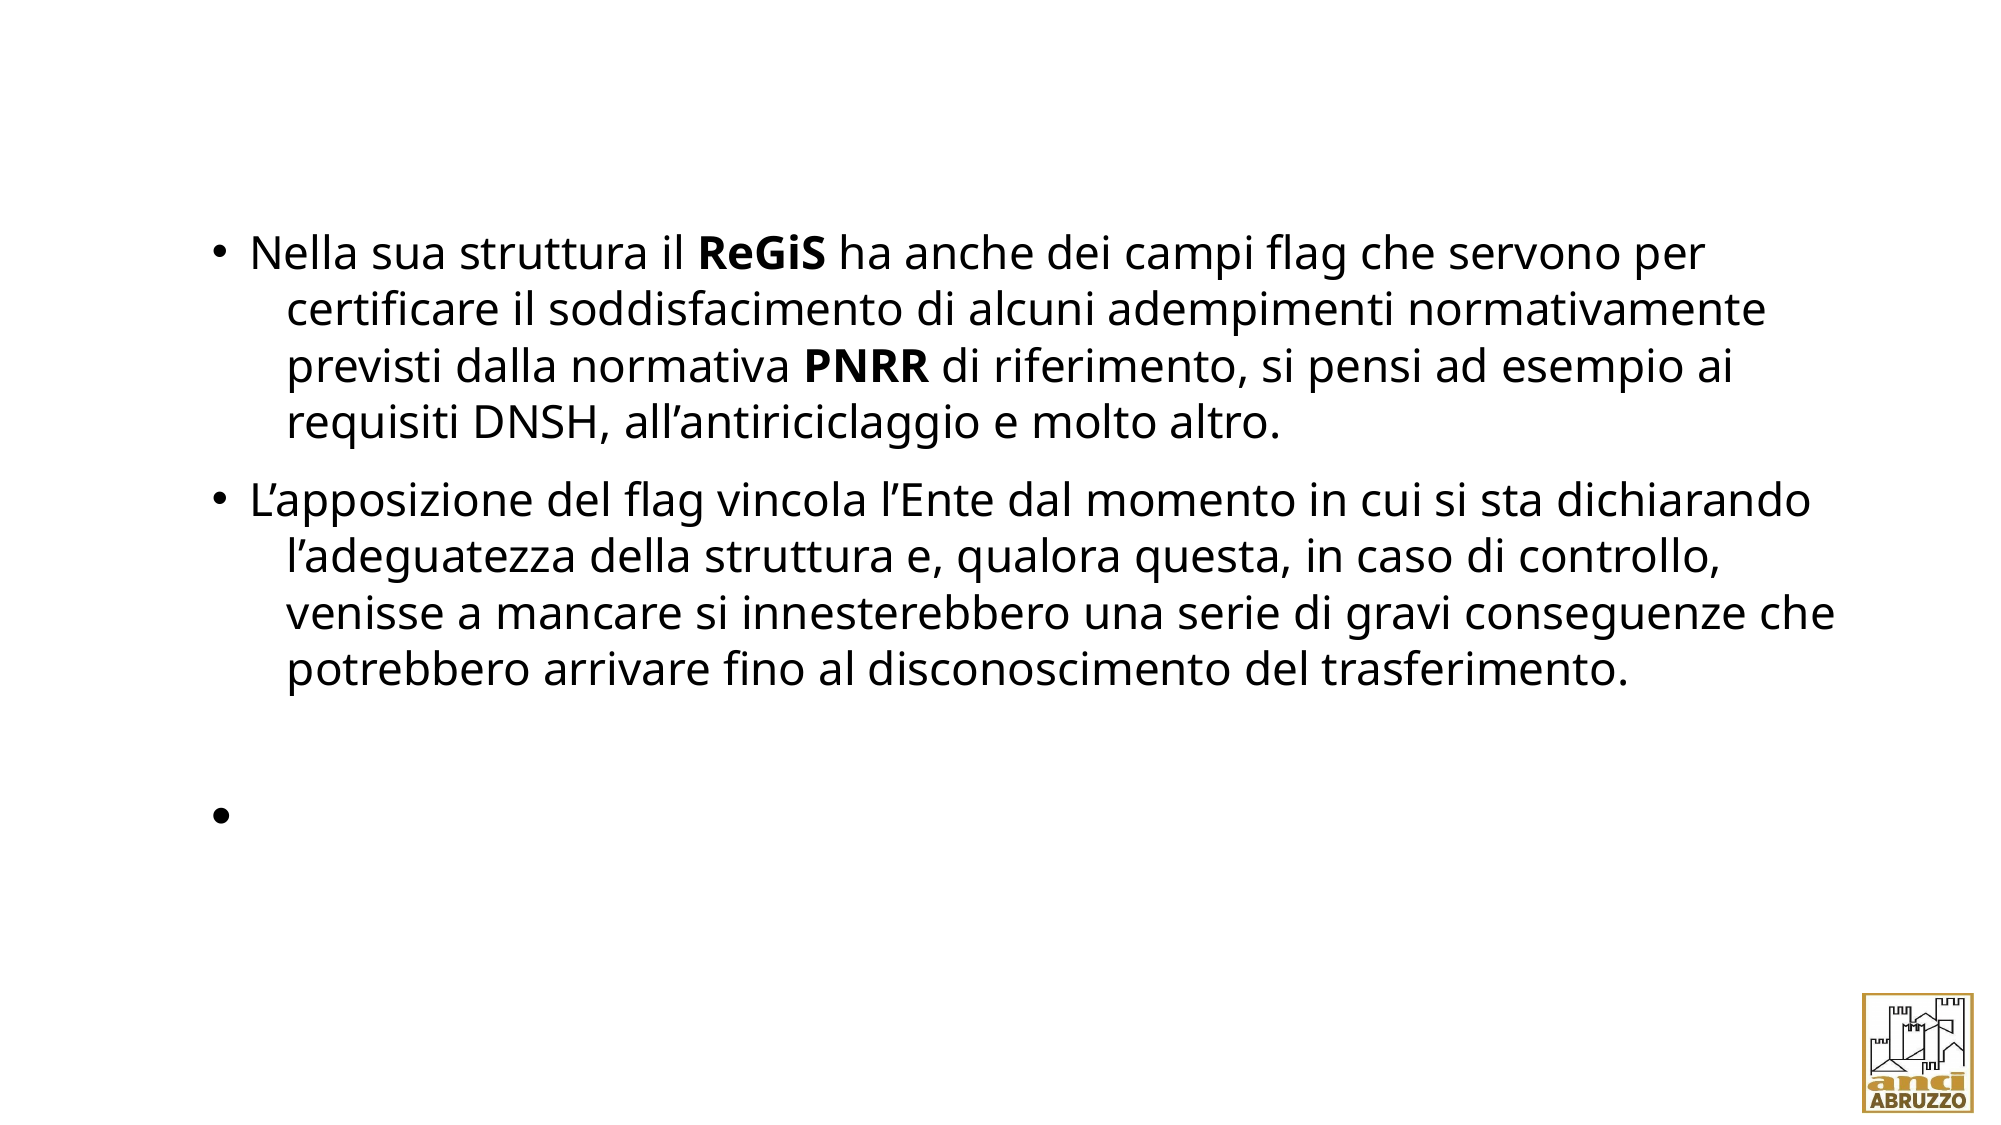

# Nella sua struttura il ReGiS ha anche dei campi flag che servono per certificare il soddisfacimento di alcuni adempimenti normativamente previsti dalla normativa PNRR di riferimento, si pensi ad esempio ai requisiti DNSH, all’antiriciclaggio e molto altro.
L’apposizione del flag vincola l’Ente dal momento in cui si sta dichiarando l’adeguatezza della struttura e, qualora questa, in caso di controllo, venisse a mancare si innesterebbero una serie di gravi conseguenze che potrebbero arrivare fino al disconoscimento del trasferimento.